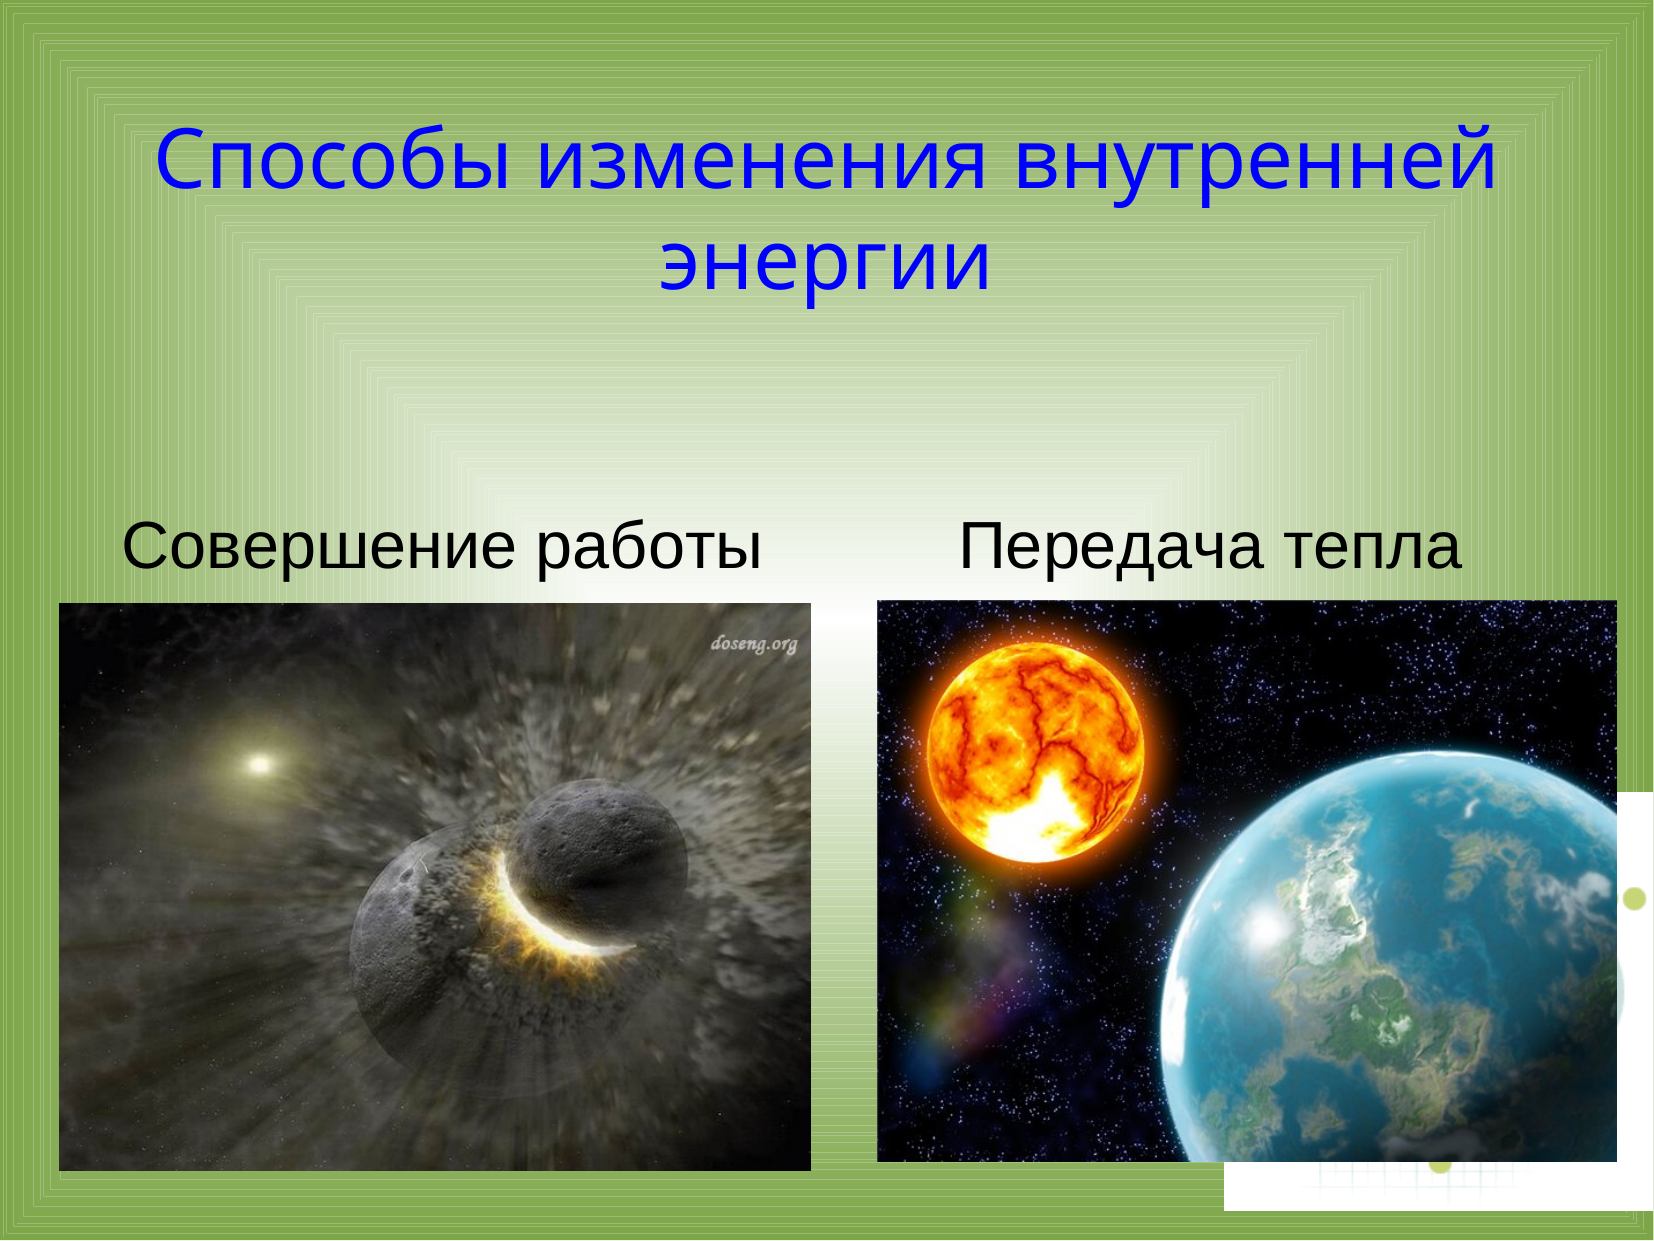

Способы изменения внутренней энергии
Совершение работы
Передача тепла